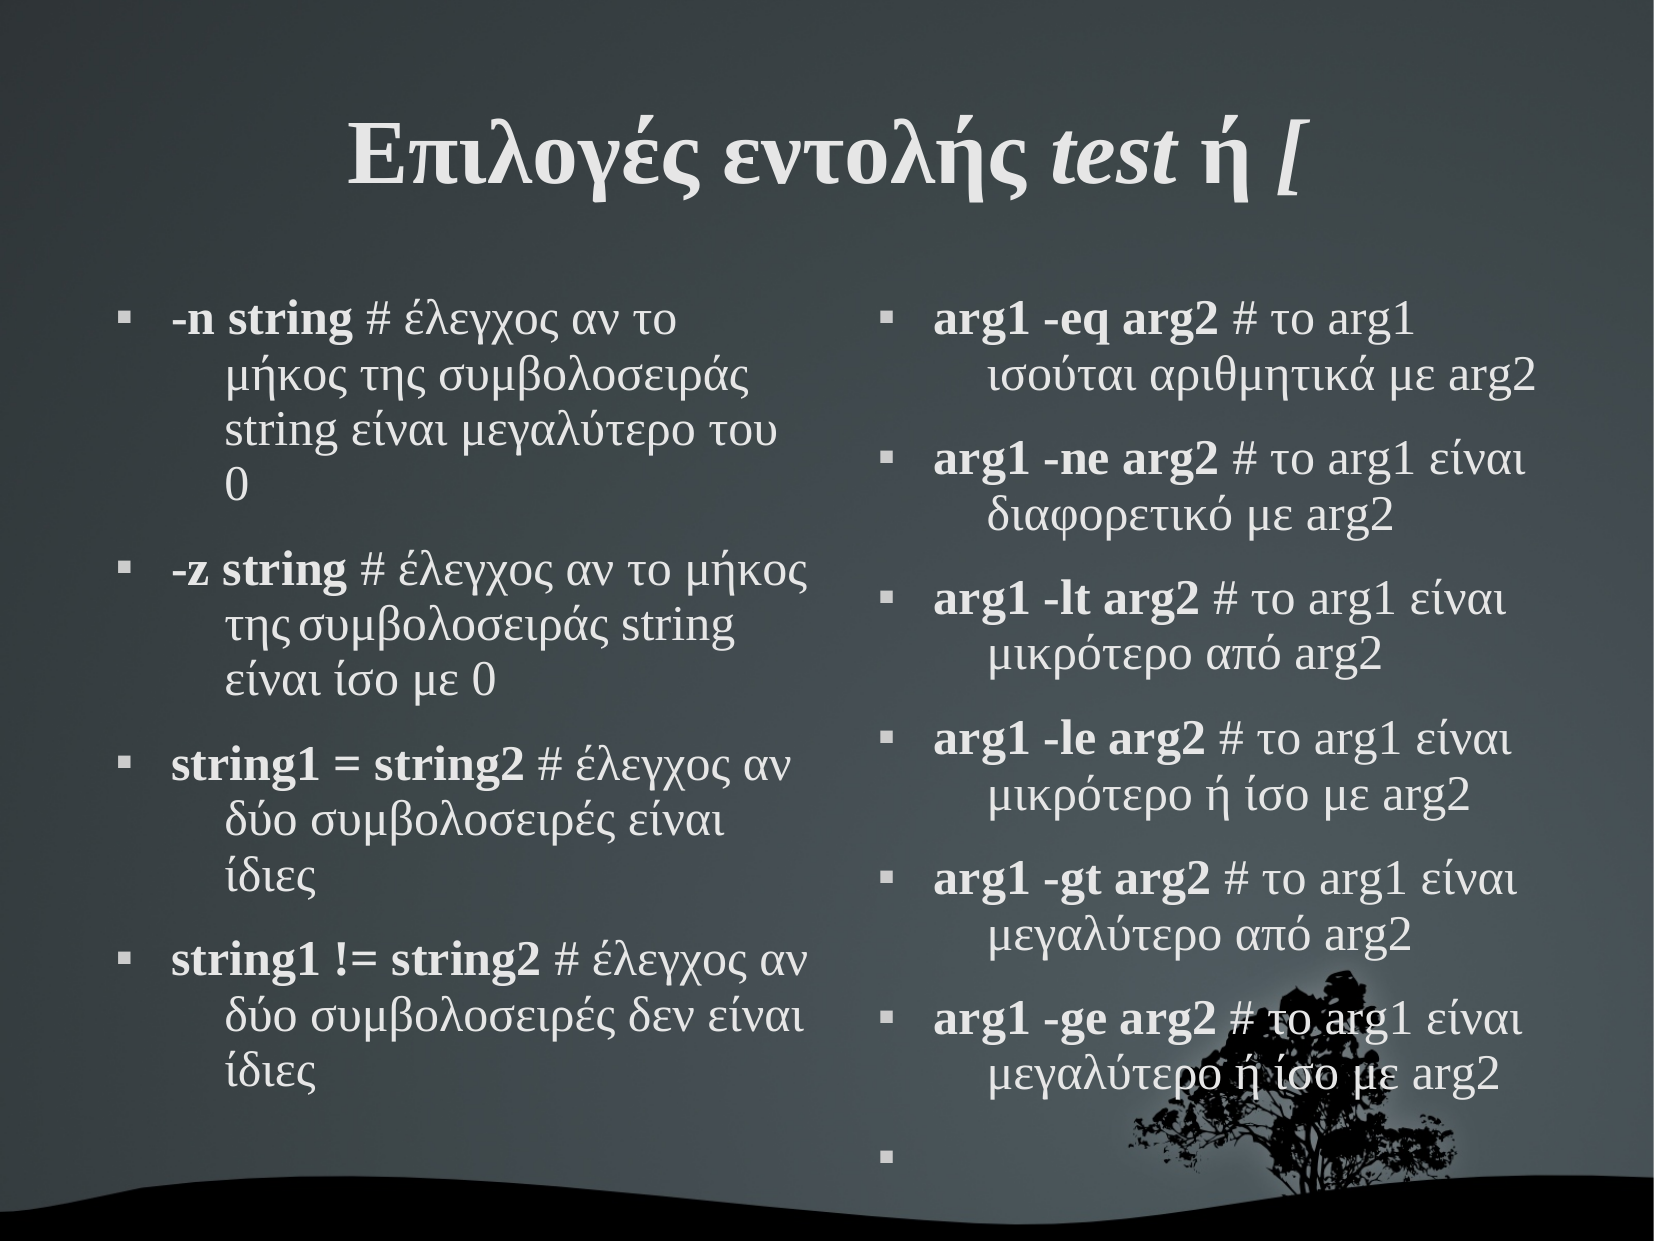

Επιλογές εντολής test ή [
# -n string # έλεγχος αν το μήκος της συμβολοσειράς string είναι μεγαλύτερο του 0
-z string # έλεγχος αν το μήκος της	συμβολοσειράς string είναι ίσο με 0
string1 = string2 # έλεγχος αν δύο συμβολοσειρές είναι ίδιες
string1 != string2 # έλεγχος αν δύο συμβολοσειρές δεν είναι ίδιες
arg1 -eq arg2 # το arg1 ισούται αριθμητικά με arg2
arg1 -ne arg2 # το arg1 είναι διαφορετικό με arg2
arg1 -lt arg2 # το arg1 είναι μικρότερο από arg2
arg1 -le arg2 # το arg1 είναι μικρότερο ή ίσο με arg2
arg1 -gt arg2 # το arg1 είναι μεγαλύτερο από arg2
arg1 -ge arg2 # το arg1 είναι μεγαλύτερο ή ίσο με arg2